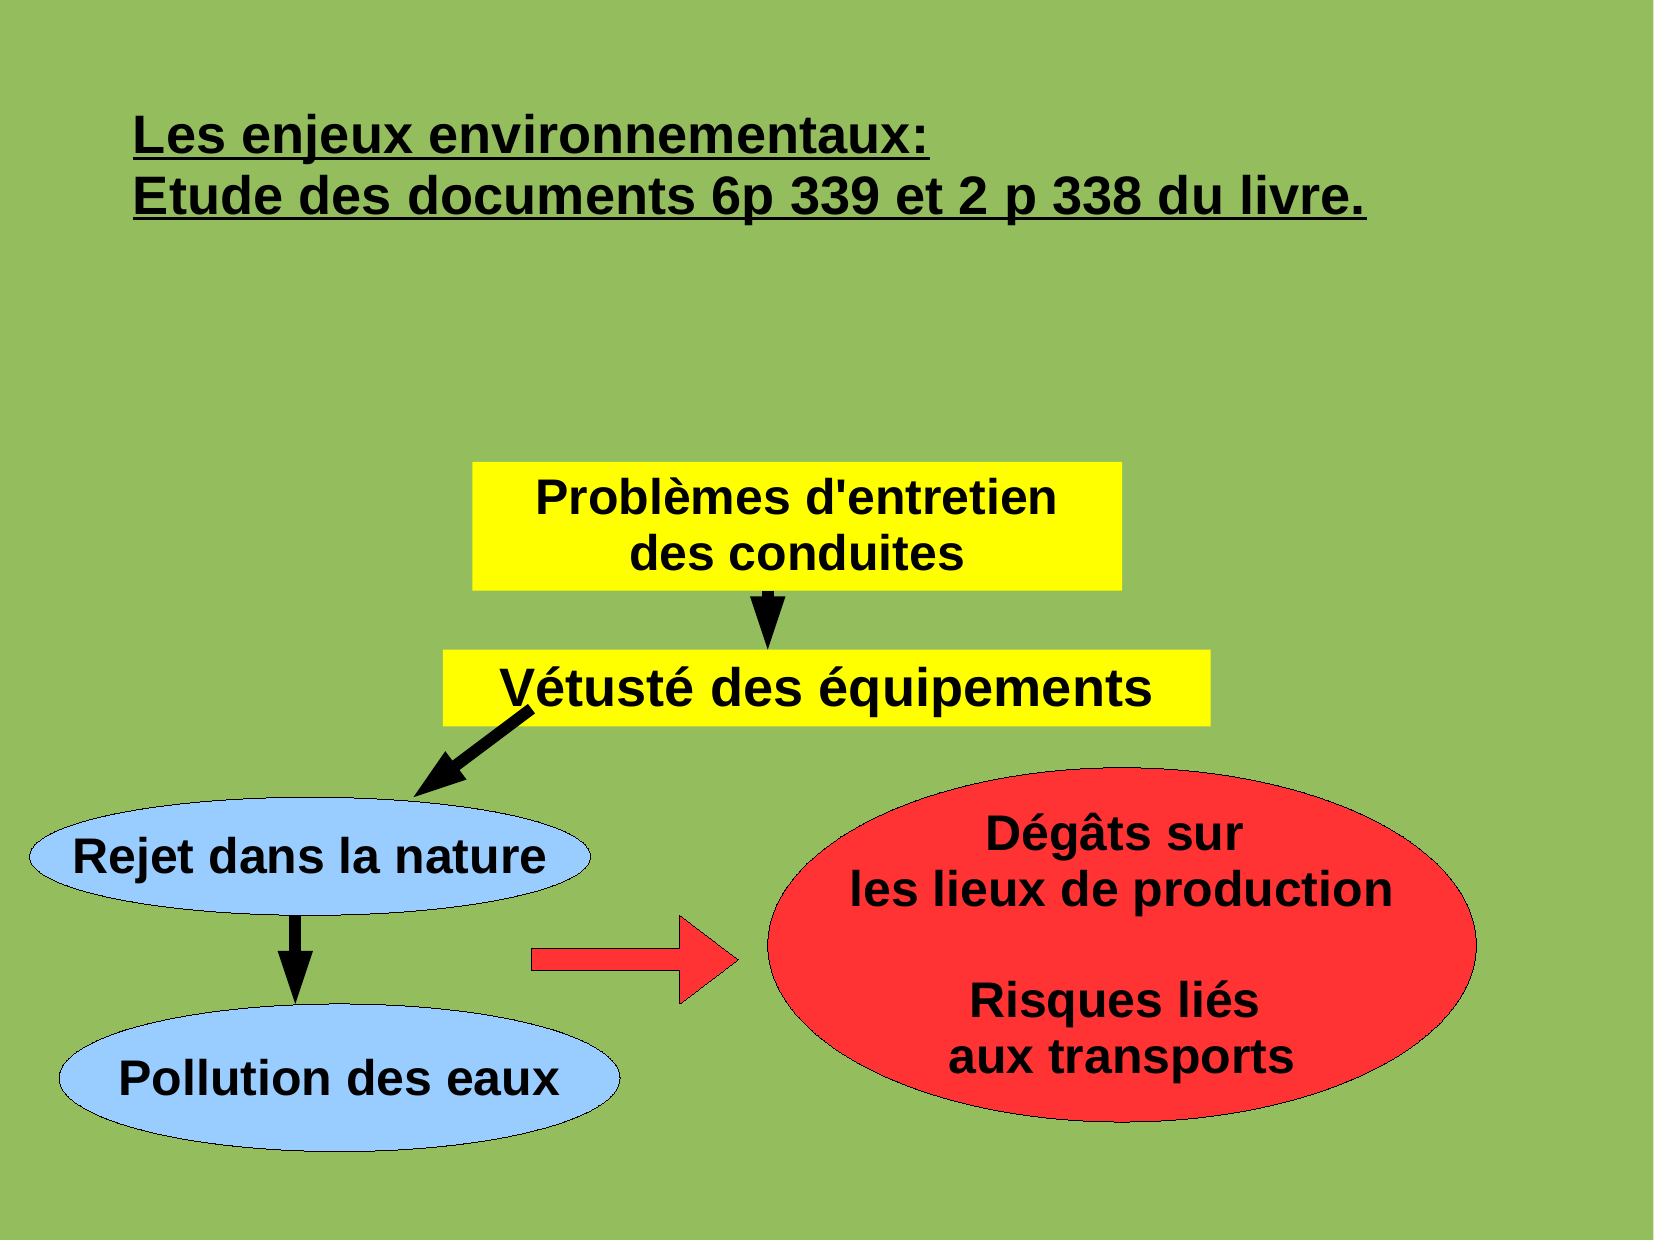

Les enjeux environnementaux:
Etude des documents 6p 339 et 2 p 338 du livre.
Problèmes d'entretien des conduites
Vétusté des équipements
Dégâts sur
les lieux de production
Risques liés
aux transports
Rejet dans la nature
Pollution des eaux